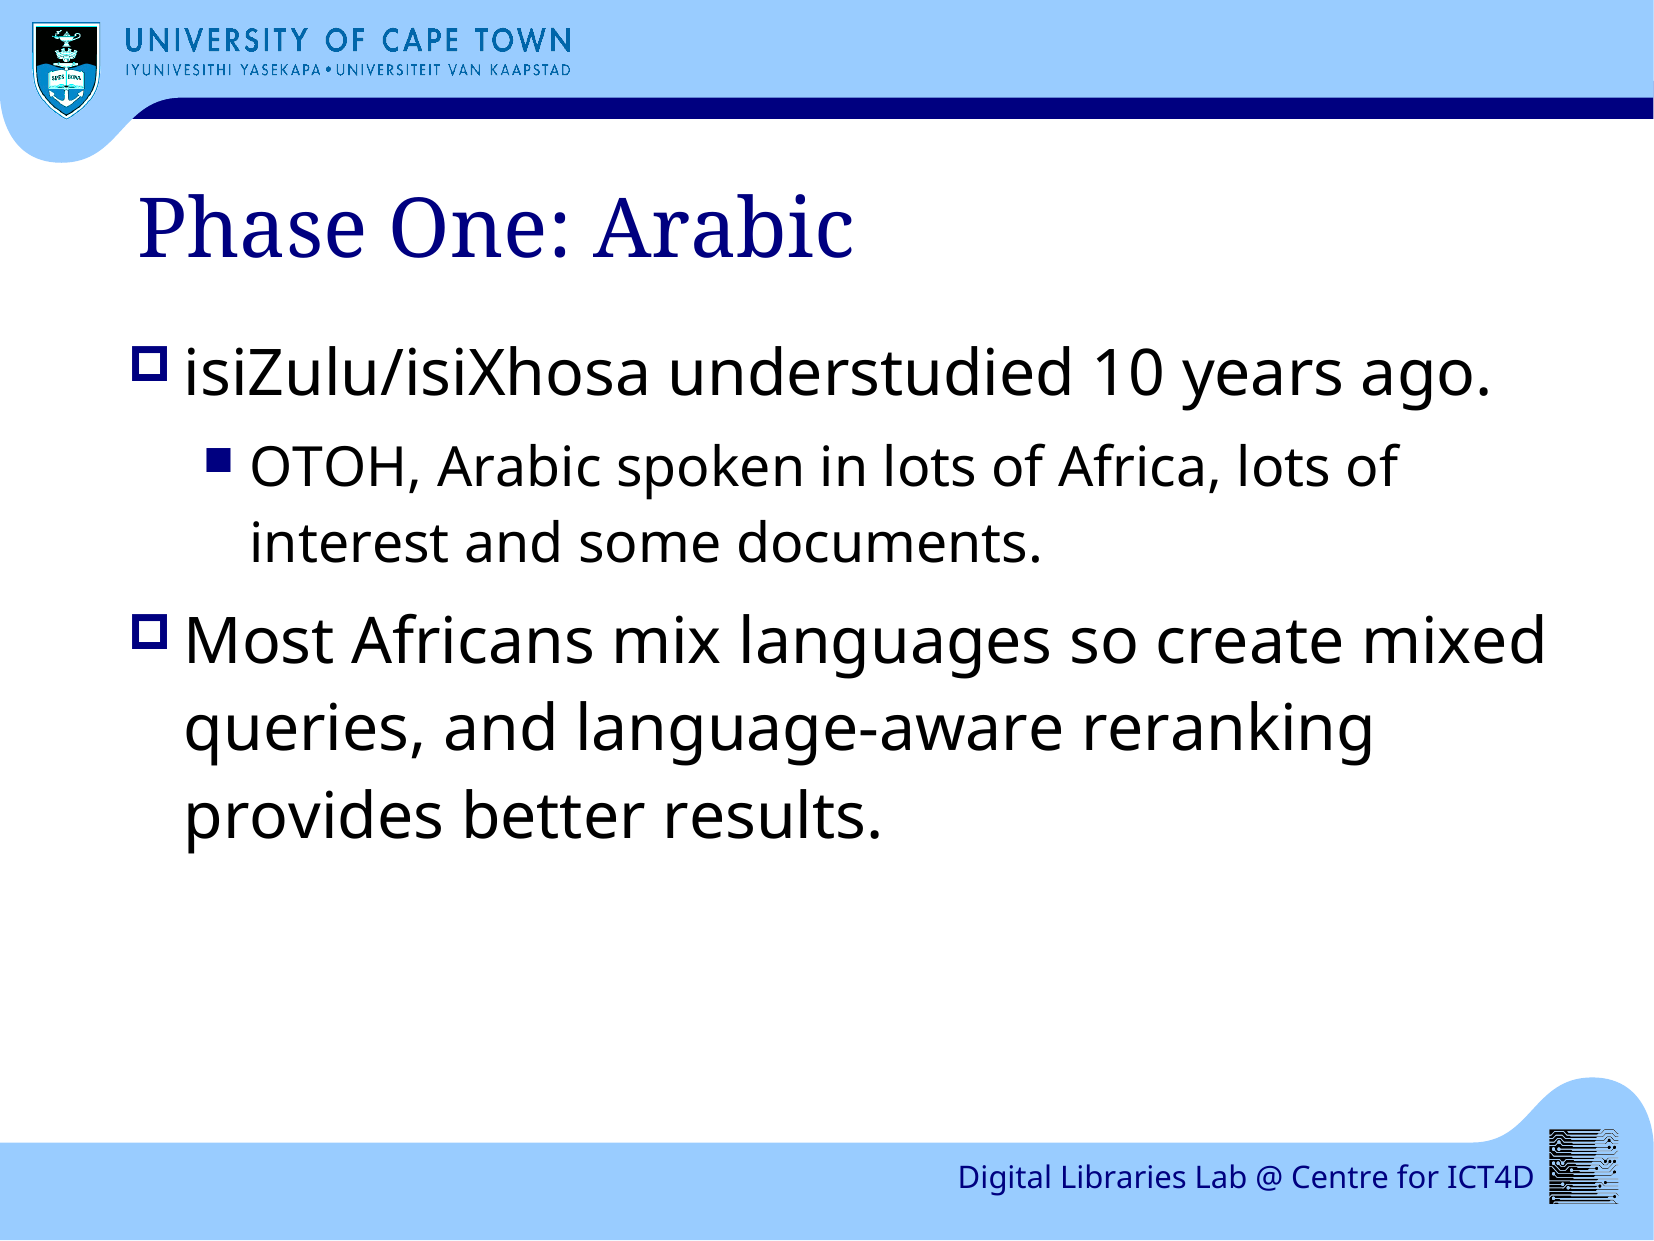

# Phase One: Arabic
isiZulu/isiXhosa understudied 10 years ago.
OTOH, Arabic spoken in lots of Africa, lots of interest and some documents.
Most Africans mix languages so create mixed queries, and language-aware reranking provides better results.